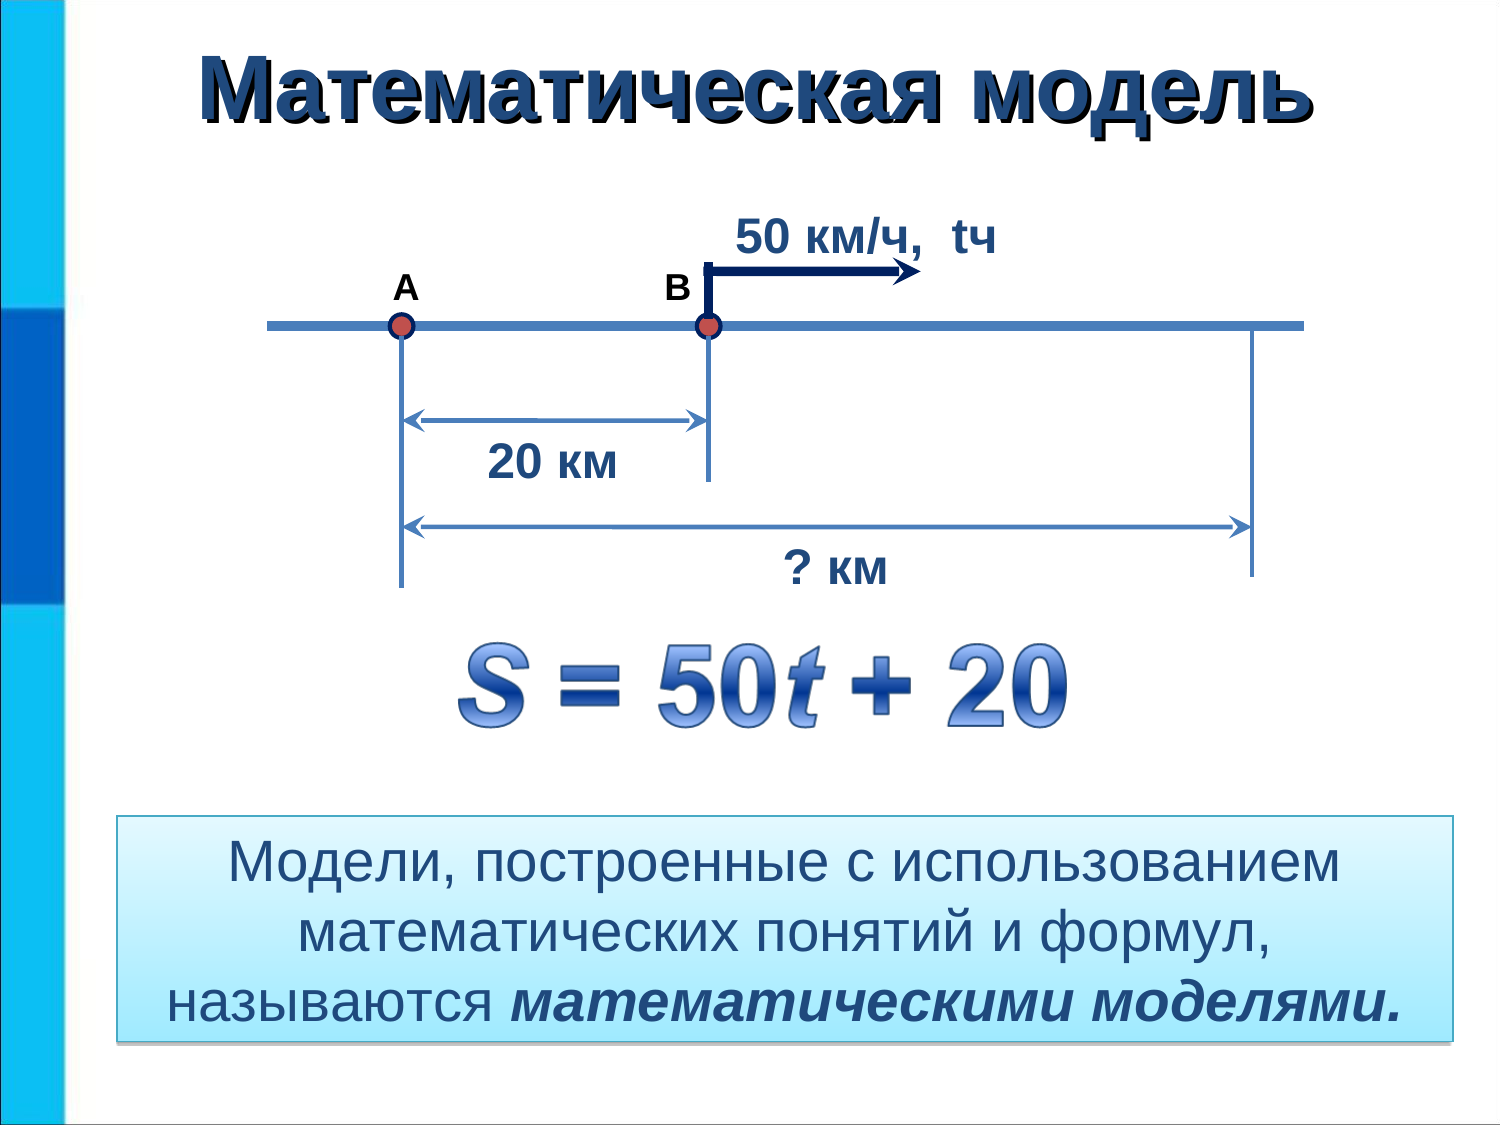

# Математическая модель
50 км/ч, tч
А
В
20 км
? км
Модели, построенные с использованием математических понятий и формул, называются математическими моделями.